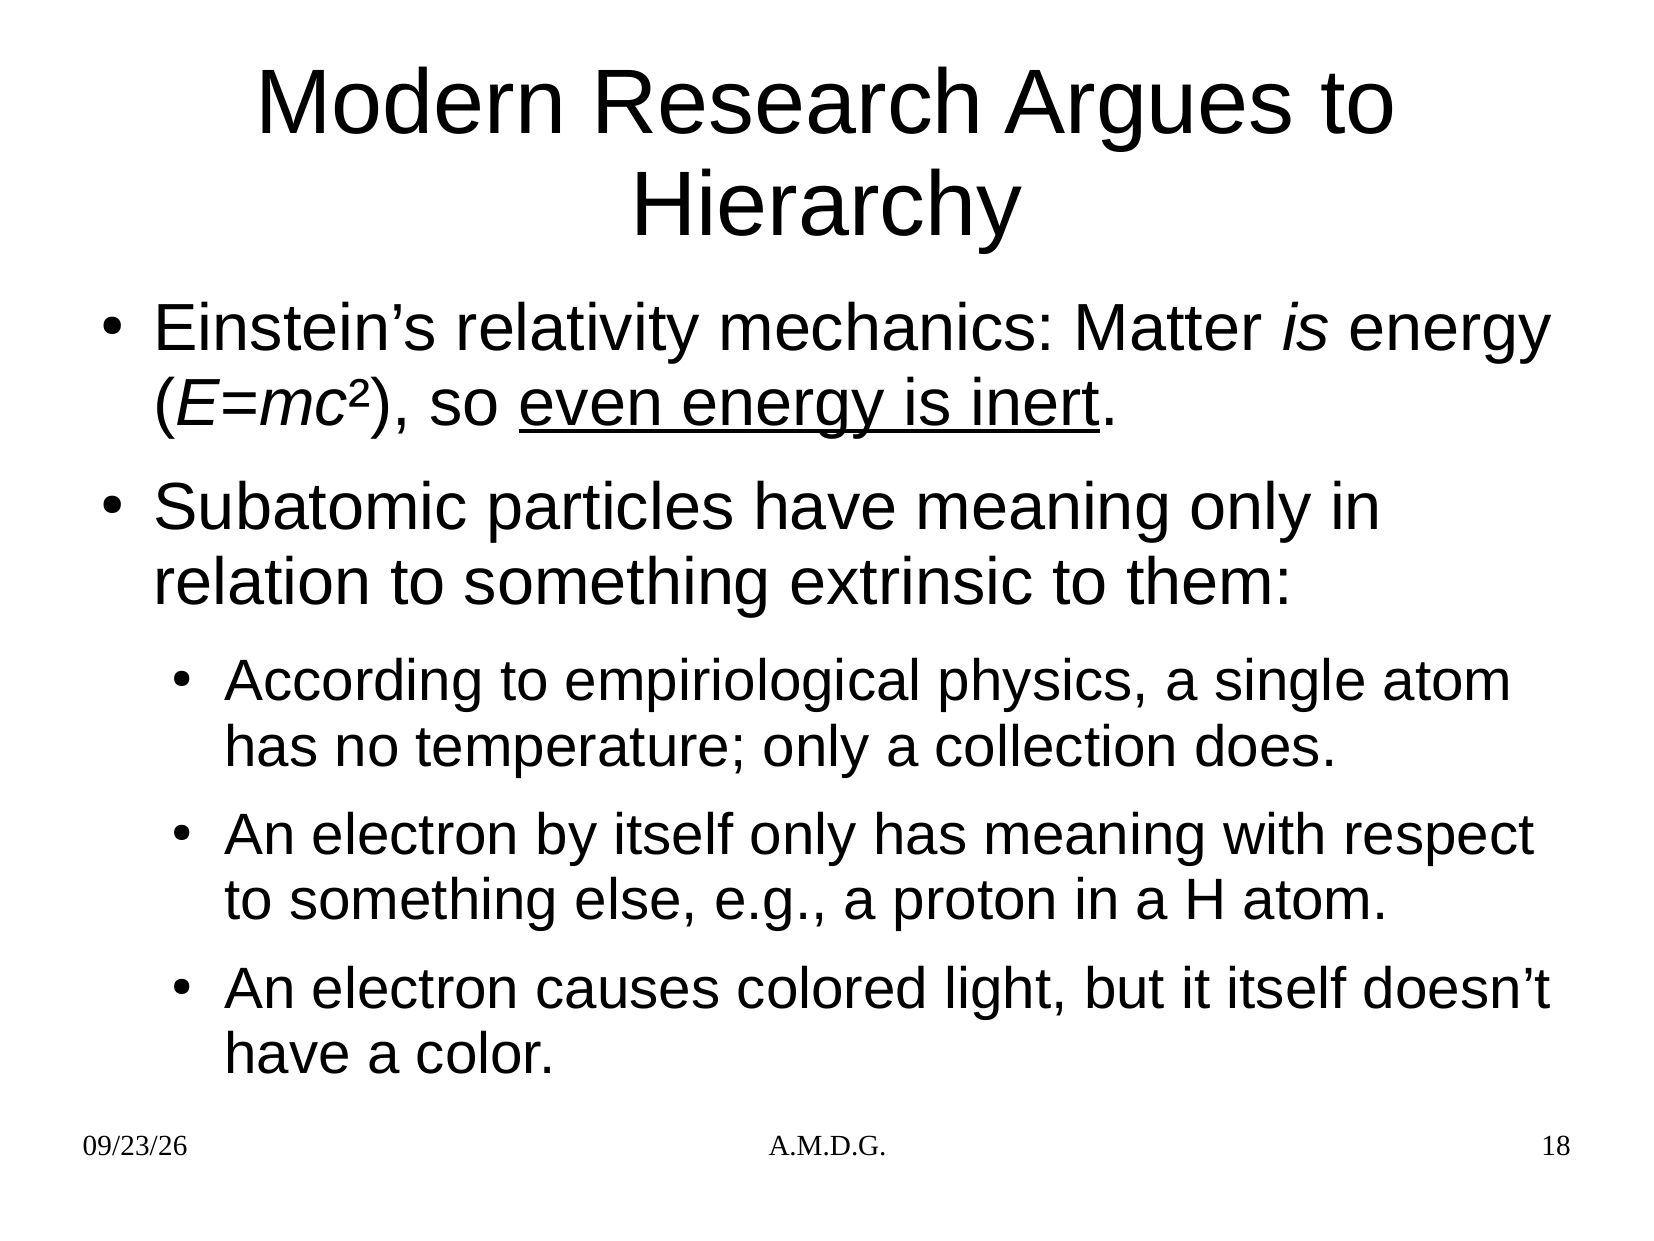

# Modern Research Argues to Hierarchy
Einstein’s relativity mechanics: Matter is energy (E=mc²), so even energy is inert.
Subatomic particles have meaning only in relation to something extrinsic to them:
According to empiriological physics, a single atom has no temperature; only a collection does.
An electron by itself only has meaning with respect to something else, e.g., a proton in a H atom.
An electron causes colored light, but it itself doesn’t have a color.
`
A.M.D.G.
18